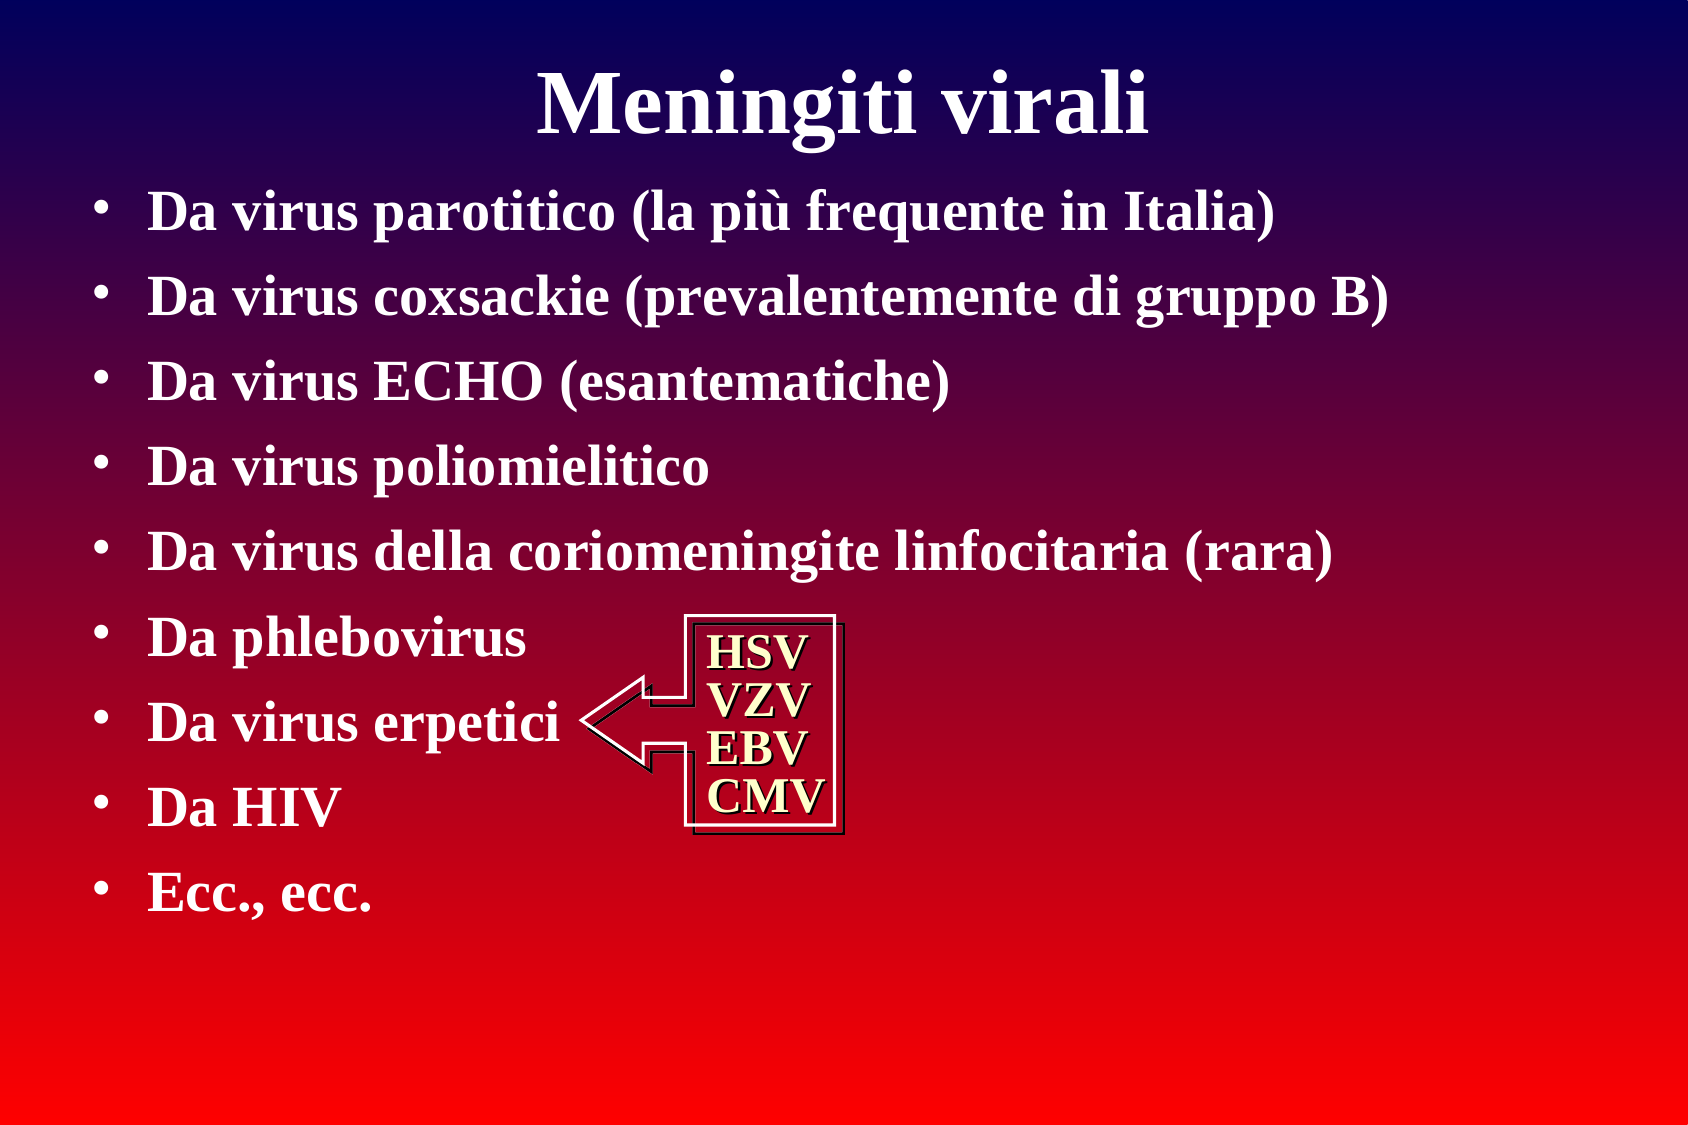

Meningiti virali
Da virus parotitico (la più frequente in Italia)
Da virus coxsackie (prevalentemente di gruppo B)
Da virus ECHO (esantematiche)
Da virus poliomielitico
Da virus della coriomeningite linfocitaria (rara)
Da phlebovirus
Da virus erpetici
Da HIV
Ecc., ecc.
HSV
VZV
EBV
CMV